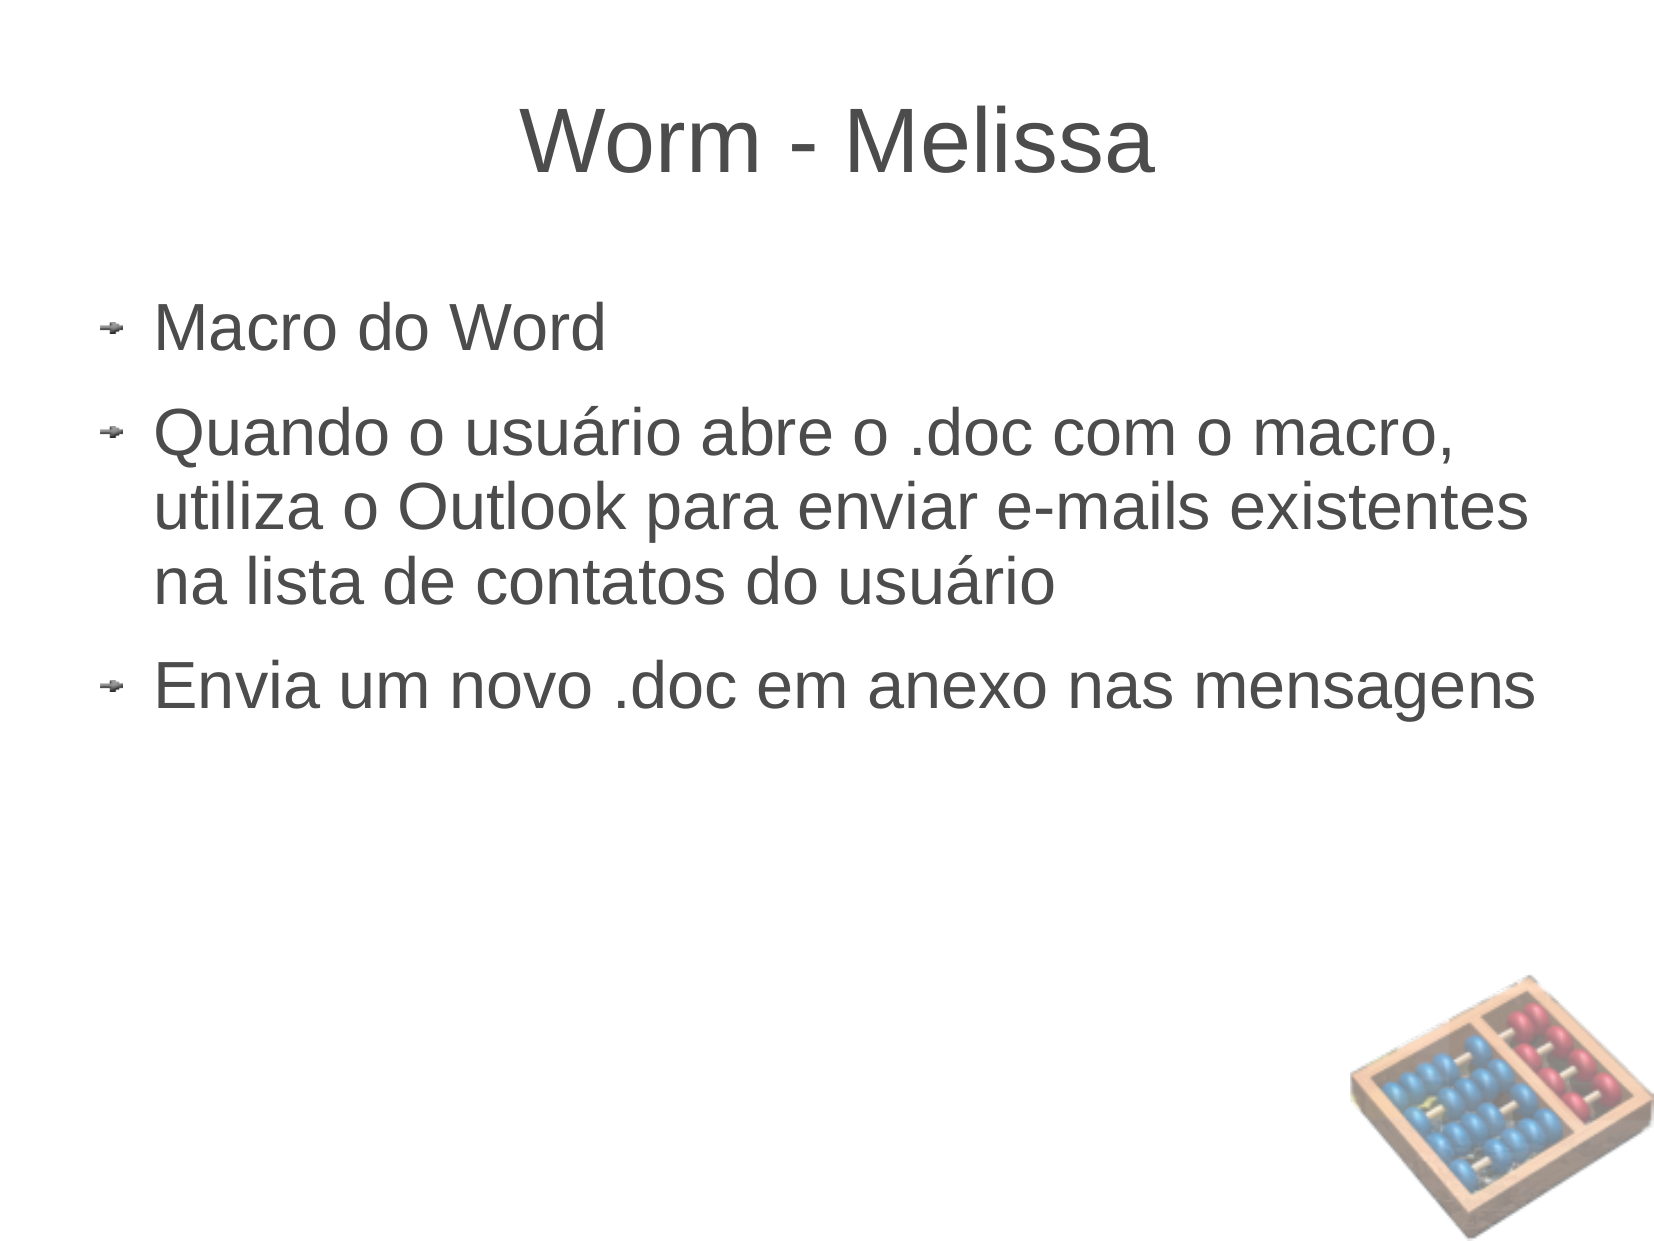

# Worm - Melissa
Macro do Word
Quando o usuário abre o .doc com o macro, utiliza o Outlook para enviar e-mails existentes na lista de contatos do usuário
Envia um novo .doc em anexo nas mensagens